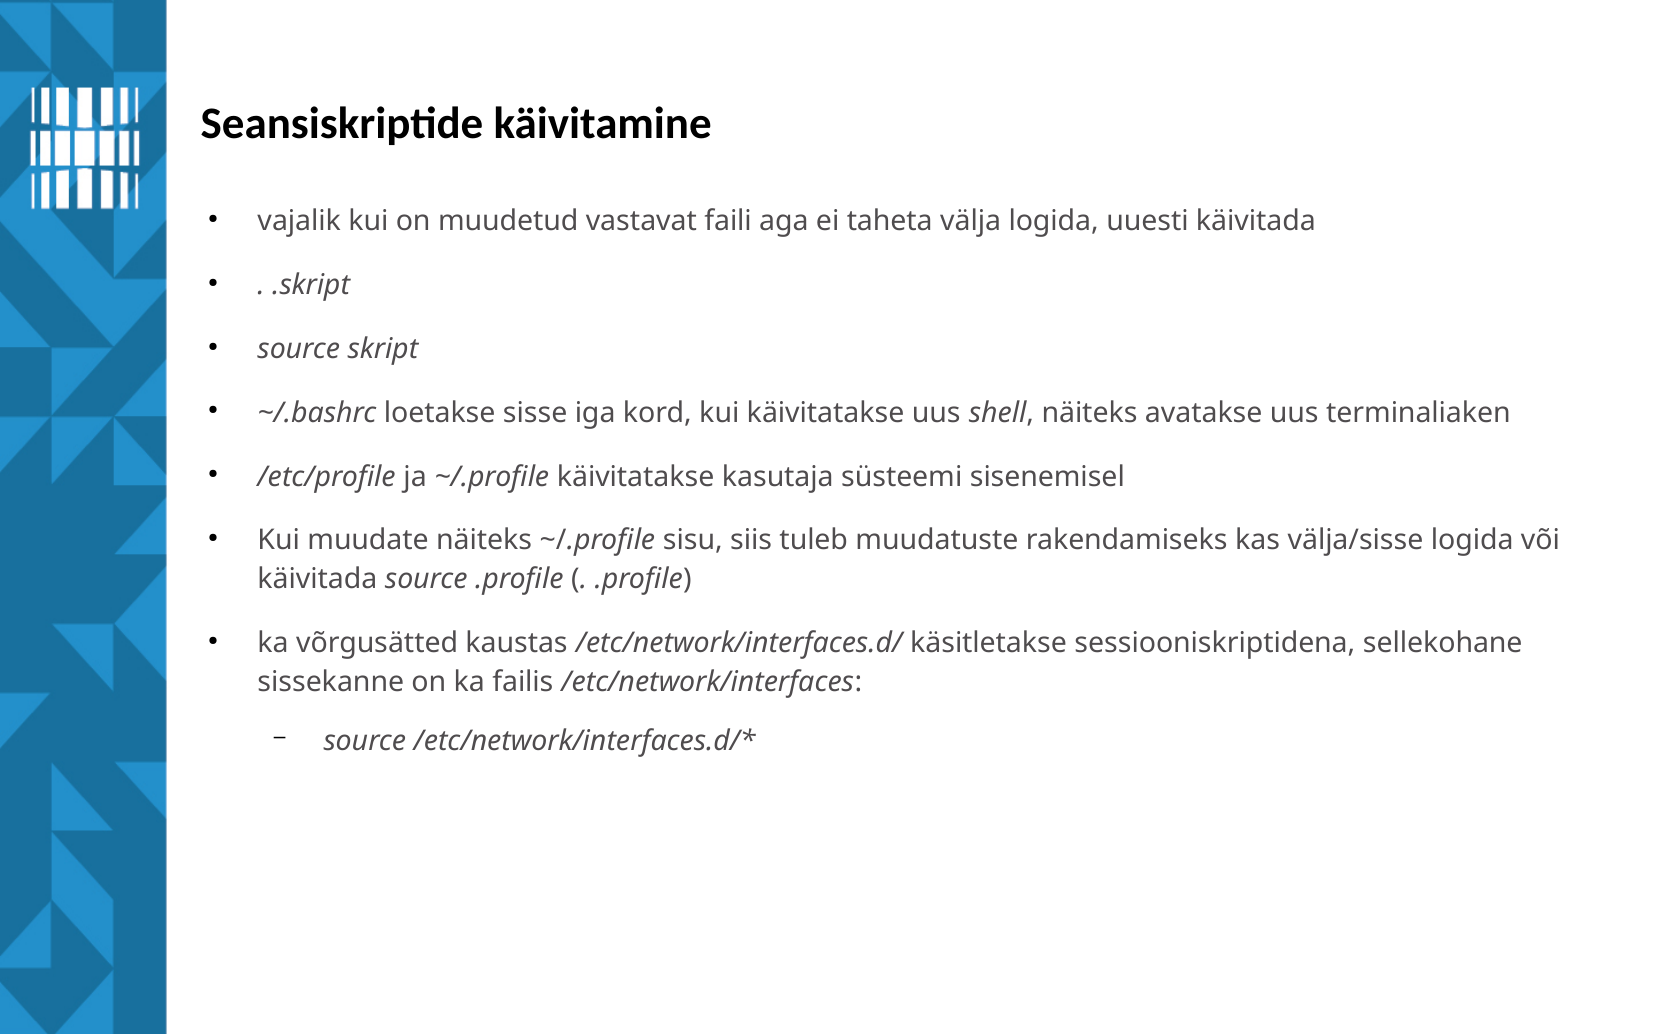

# Seansiskriptide käivitamine
vajalik kui on muudetud vastavat faili aga ei taheta välja logida, uuesti käivitada
. .skript
source skript
~/.bashrc loetakse sisse iga kord, kui käivitatakse uus shell, näiteks avatakse uus terminaliaken
/etc/profile ja ~/.profile käivitatakse kasutaja süsteemi sisenemisel
Kui muudate näiteks ~/.profile sisu, siis tuleb muudatuste rakendamiseks kas välja/sisse logida või käivitada source .profile (. .profile)
ka võrgusätted kaustas /etc/network/interfaces.d/ käsitletakse sessiooniskriptidena, sellekohane sissekanne on ka failis /etc/network/interfaces:
source /etc/network/interfaces.d/*